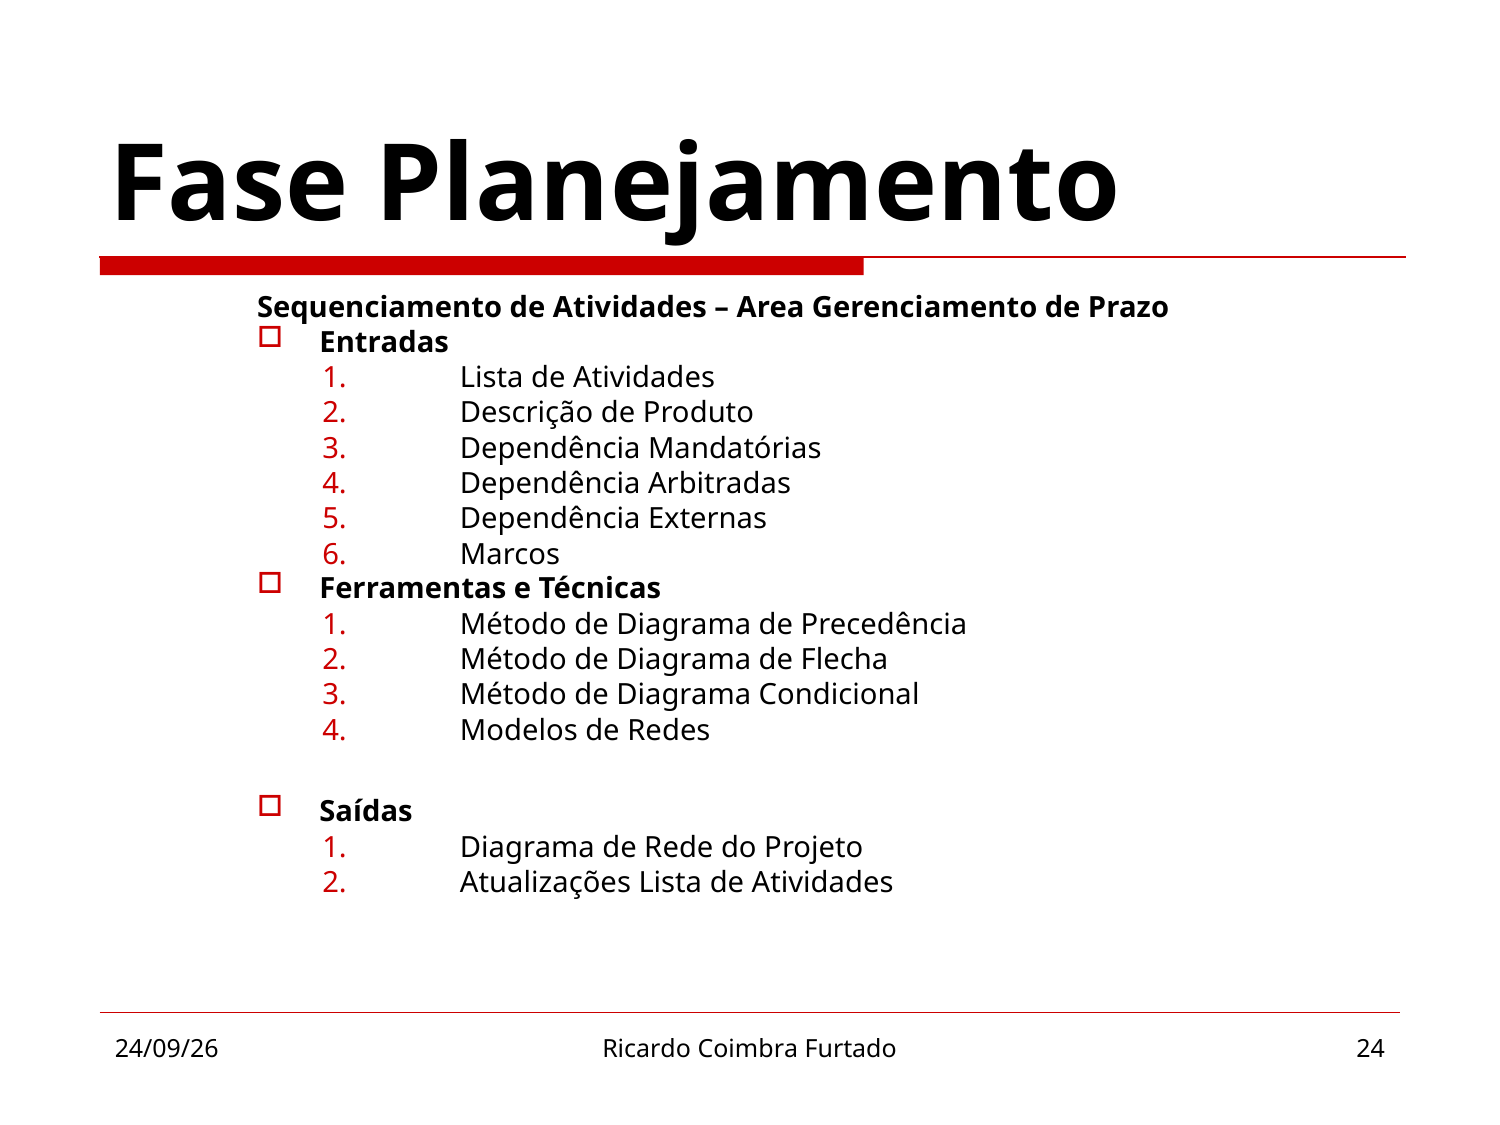

# Fase Planejamento
Sequenciamento de Atividades – Area Gerenciamento de Prazo
Entradas
Lista de Atividades
Descrição de Produto
Dependência Mandatórias
Dependência Arbitradas
Dependência Externas
Marcos
Ferramentas e Técnicas
Método de Diagrama de Precedência
Método de Diagrama de Flecha
Método de Diagrama Condicional
Modelos de Redes
Saídas
Diagrama de Rede do Projeto
Atualizações Lista de Atividades
Ricardo Coimbra Furtado